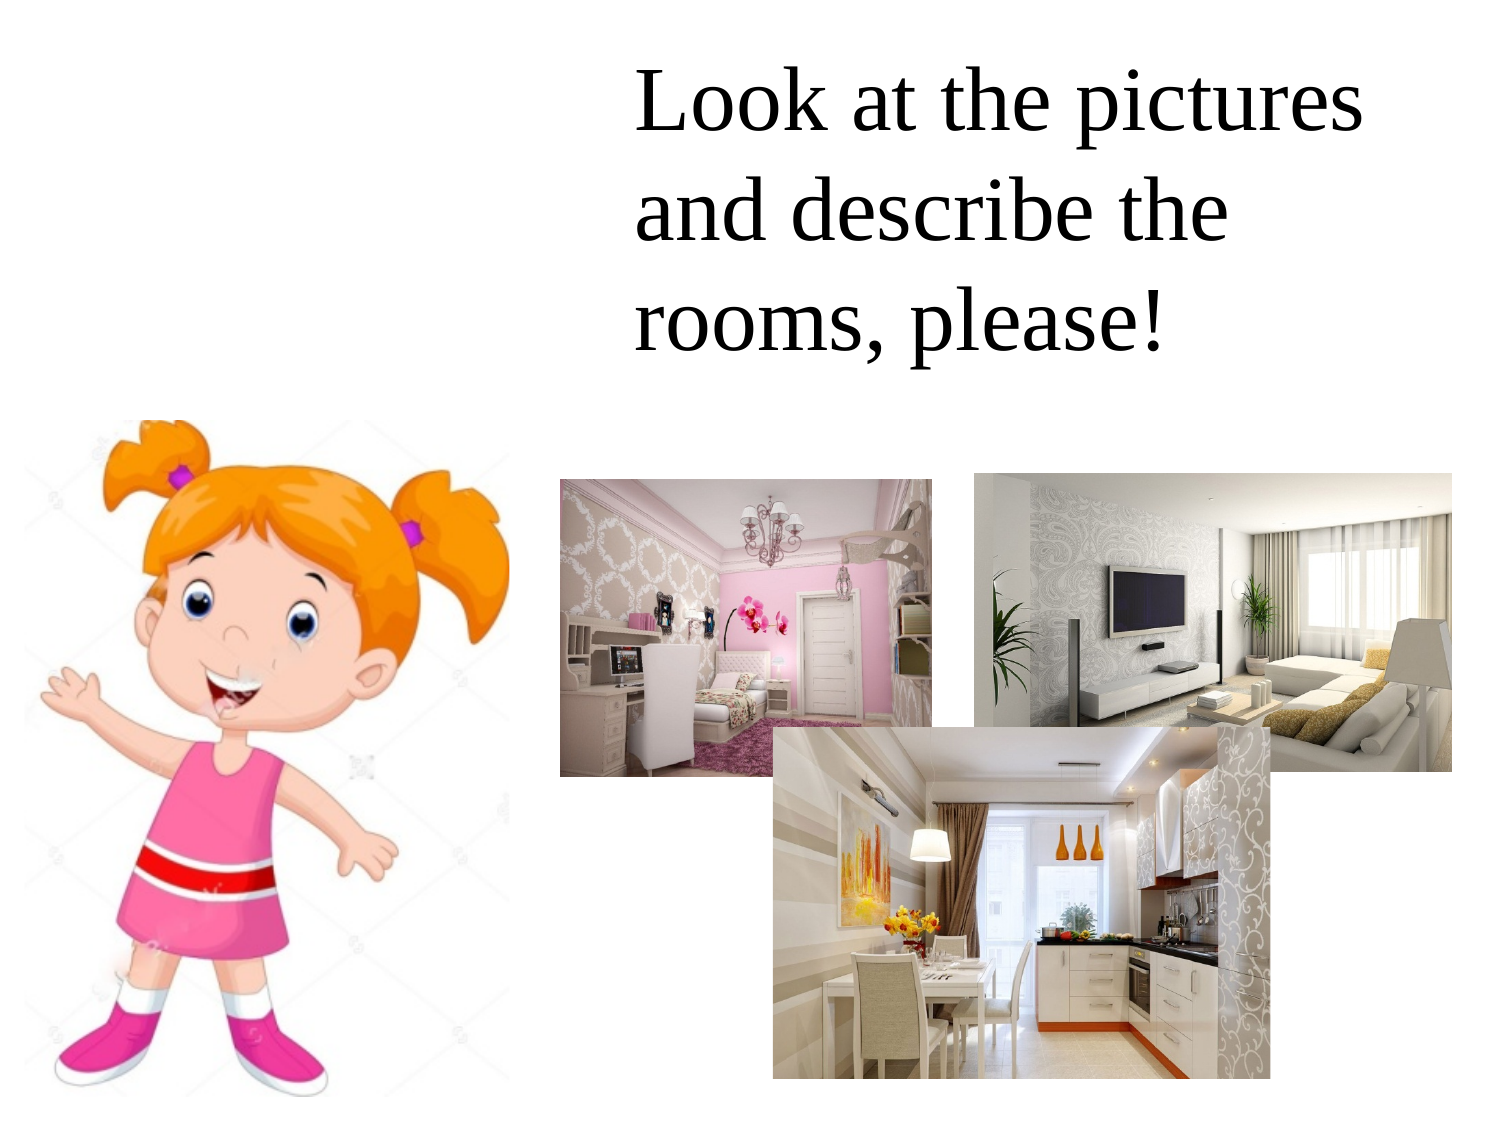

Look at the pictures and describe the rooms, please!